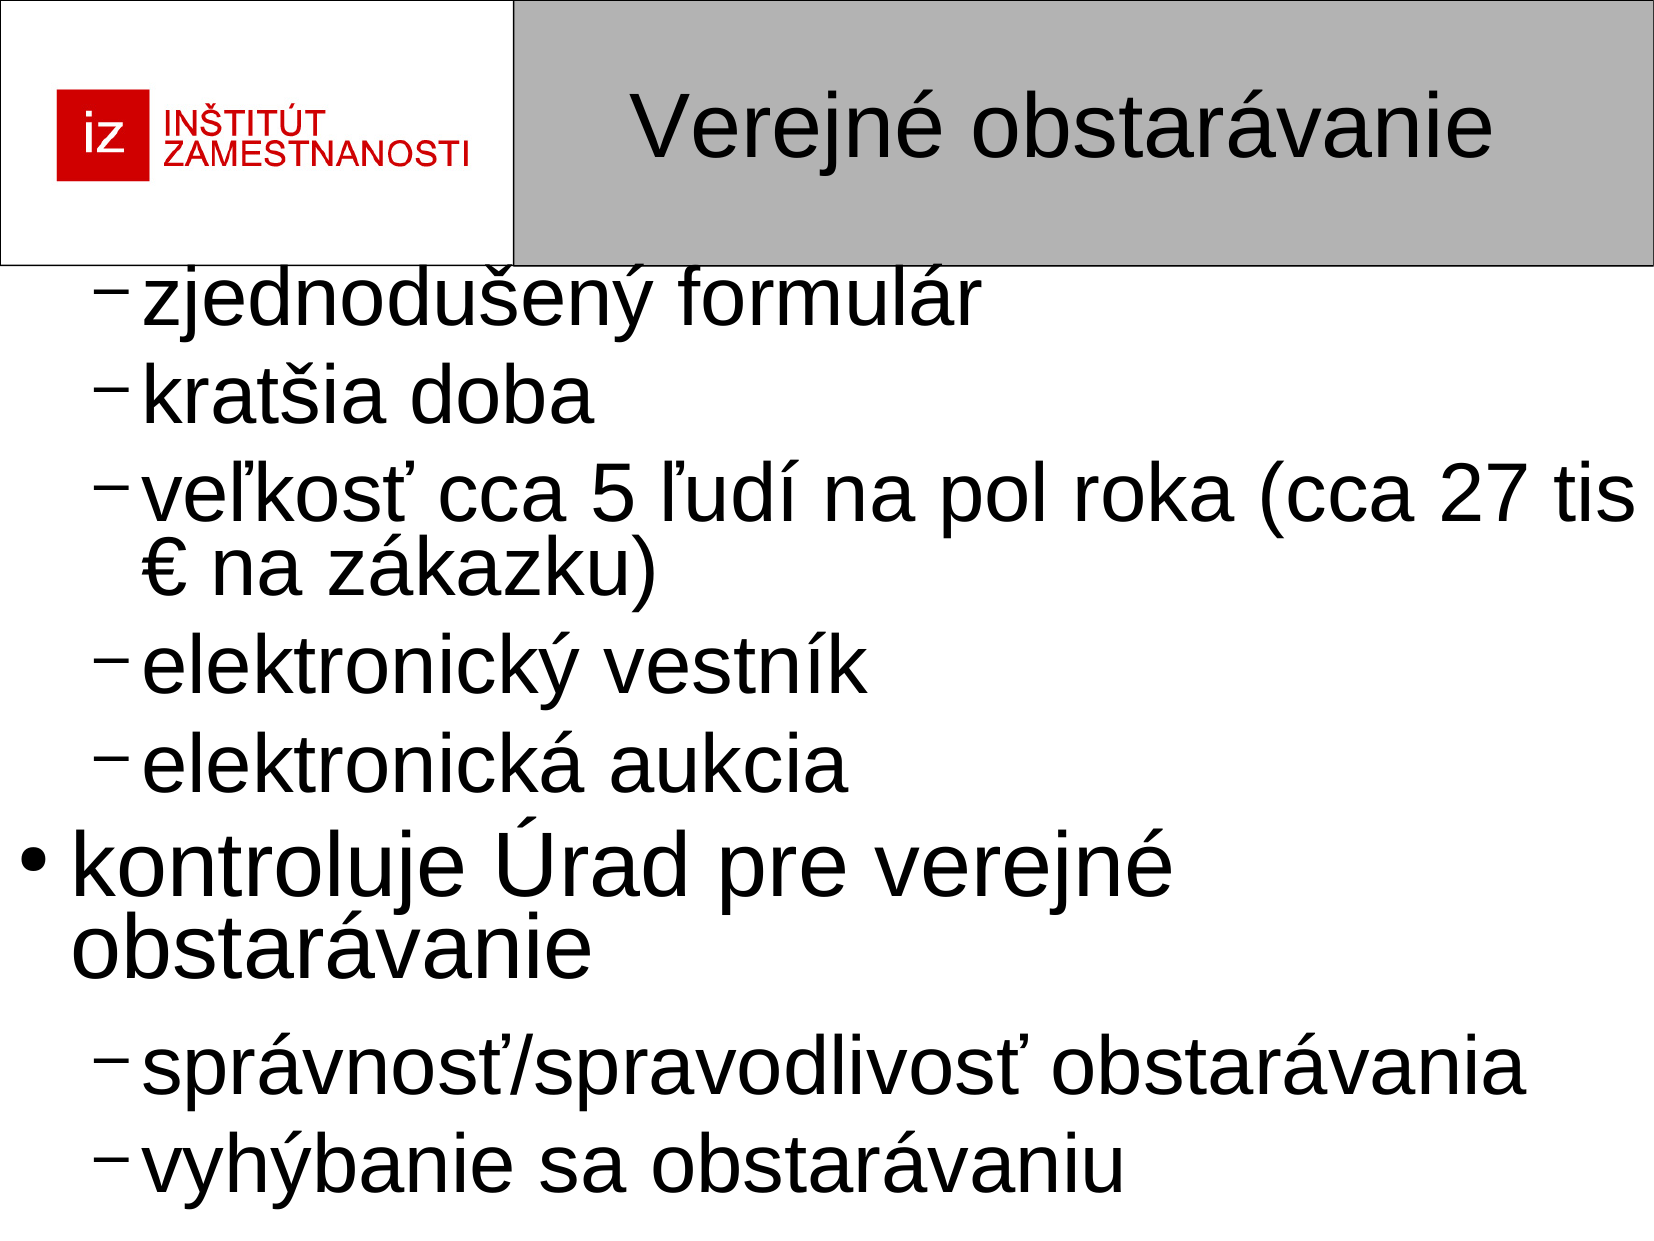

# Verejné obstarávanie
zjednodušený formulár
kratšia doba
veľkosť cca 5 ľudí na pol roka (cca 27 tis € na zákazku)
elektronický vestník
elektronická aukcia
kontroluje Úrad pre verejné obstarávanie
správnosť/spravodlivosť obstarávania
vyhýbanie sa obstarávaniu